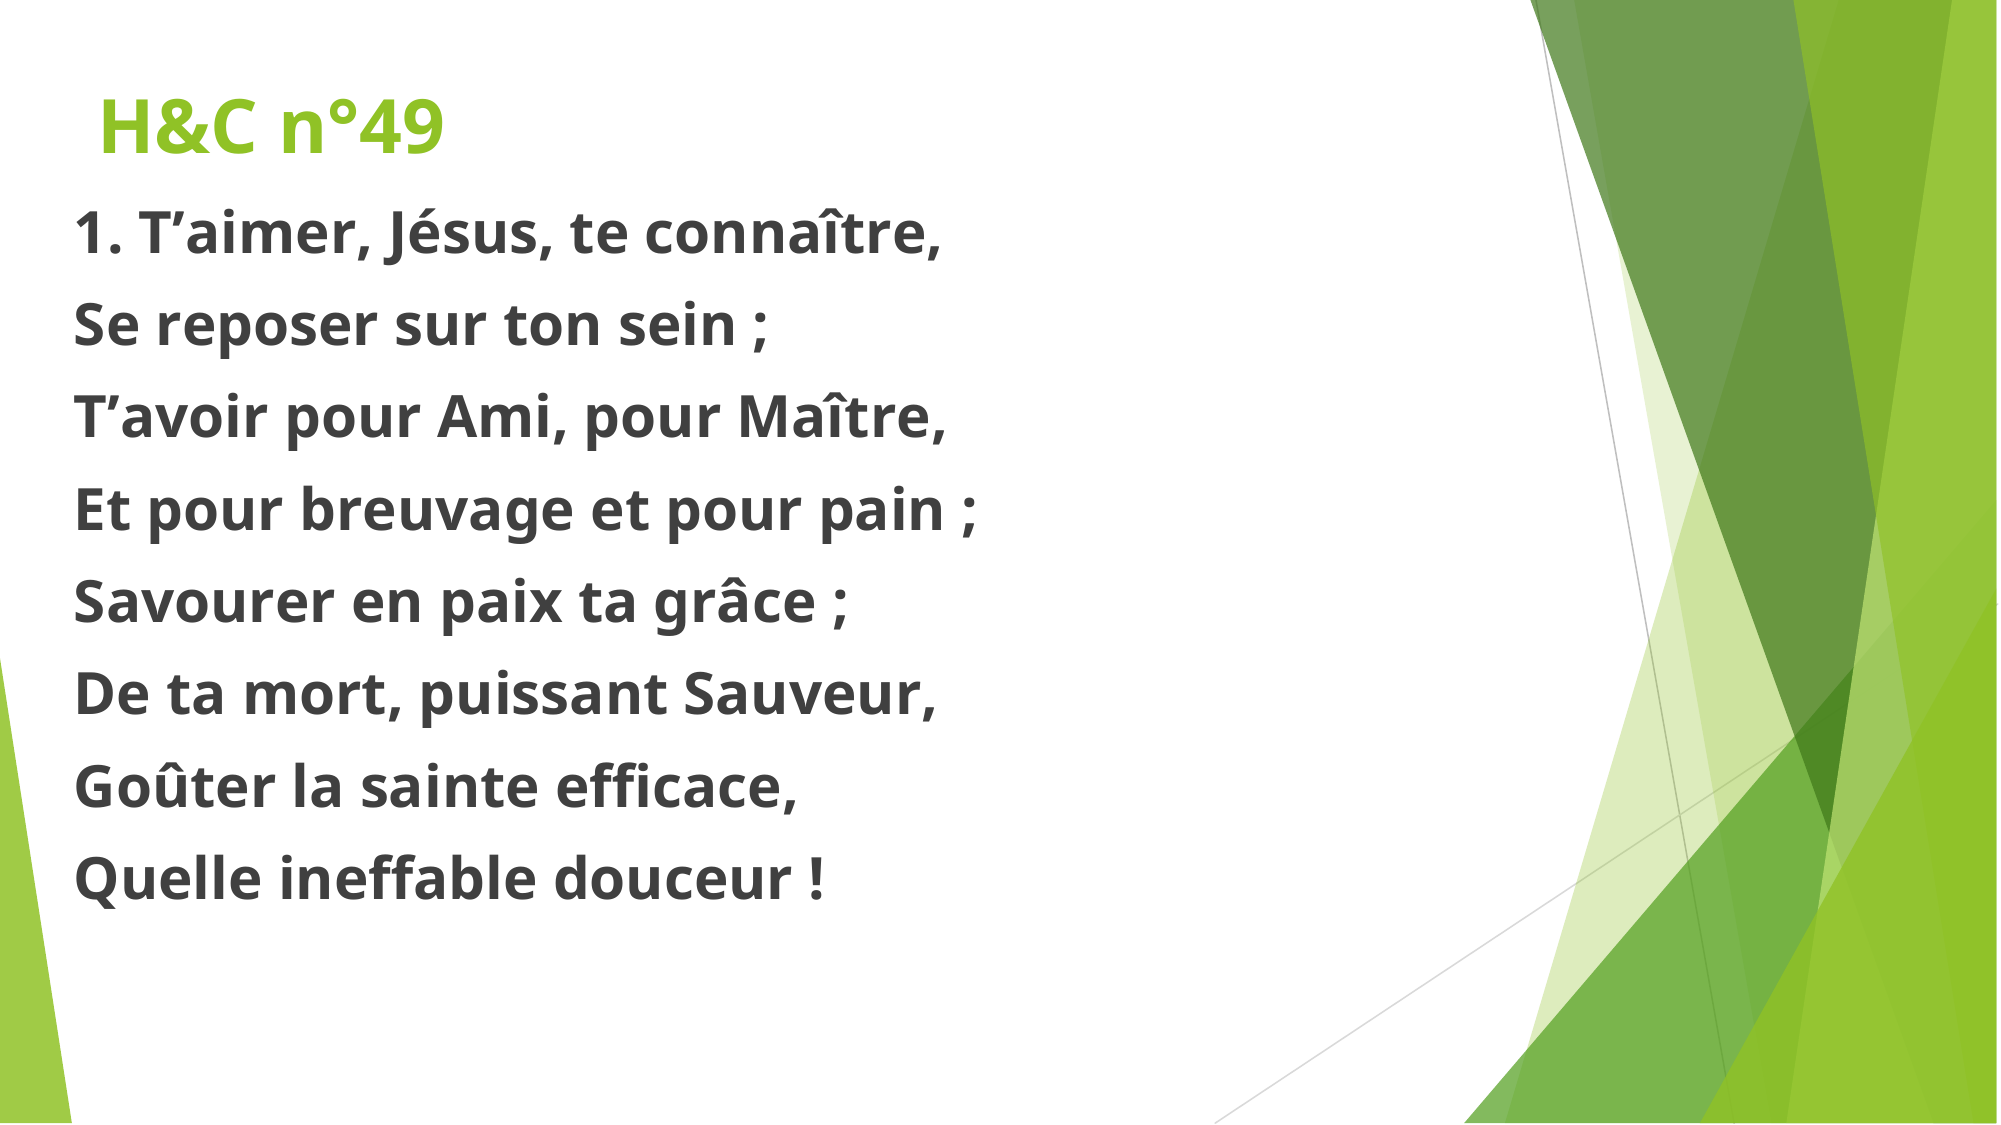

H&C n°49
1. T’aimer, Jésus, te connaître,
Se reposer sur ton sein ;
T’avoir pour Ami, pour Maître,
Et pour breuvage et pour pain ;
Savourer en paix ta grâce ;
De ta mort, puissant Sauveur,
Goûter la sainte efficace,
Quelle ineffable douceur !